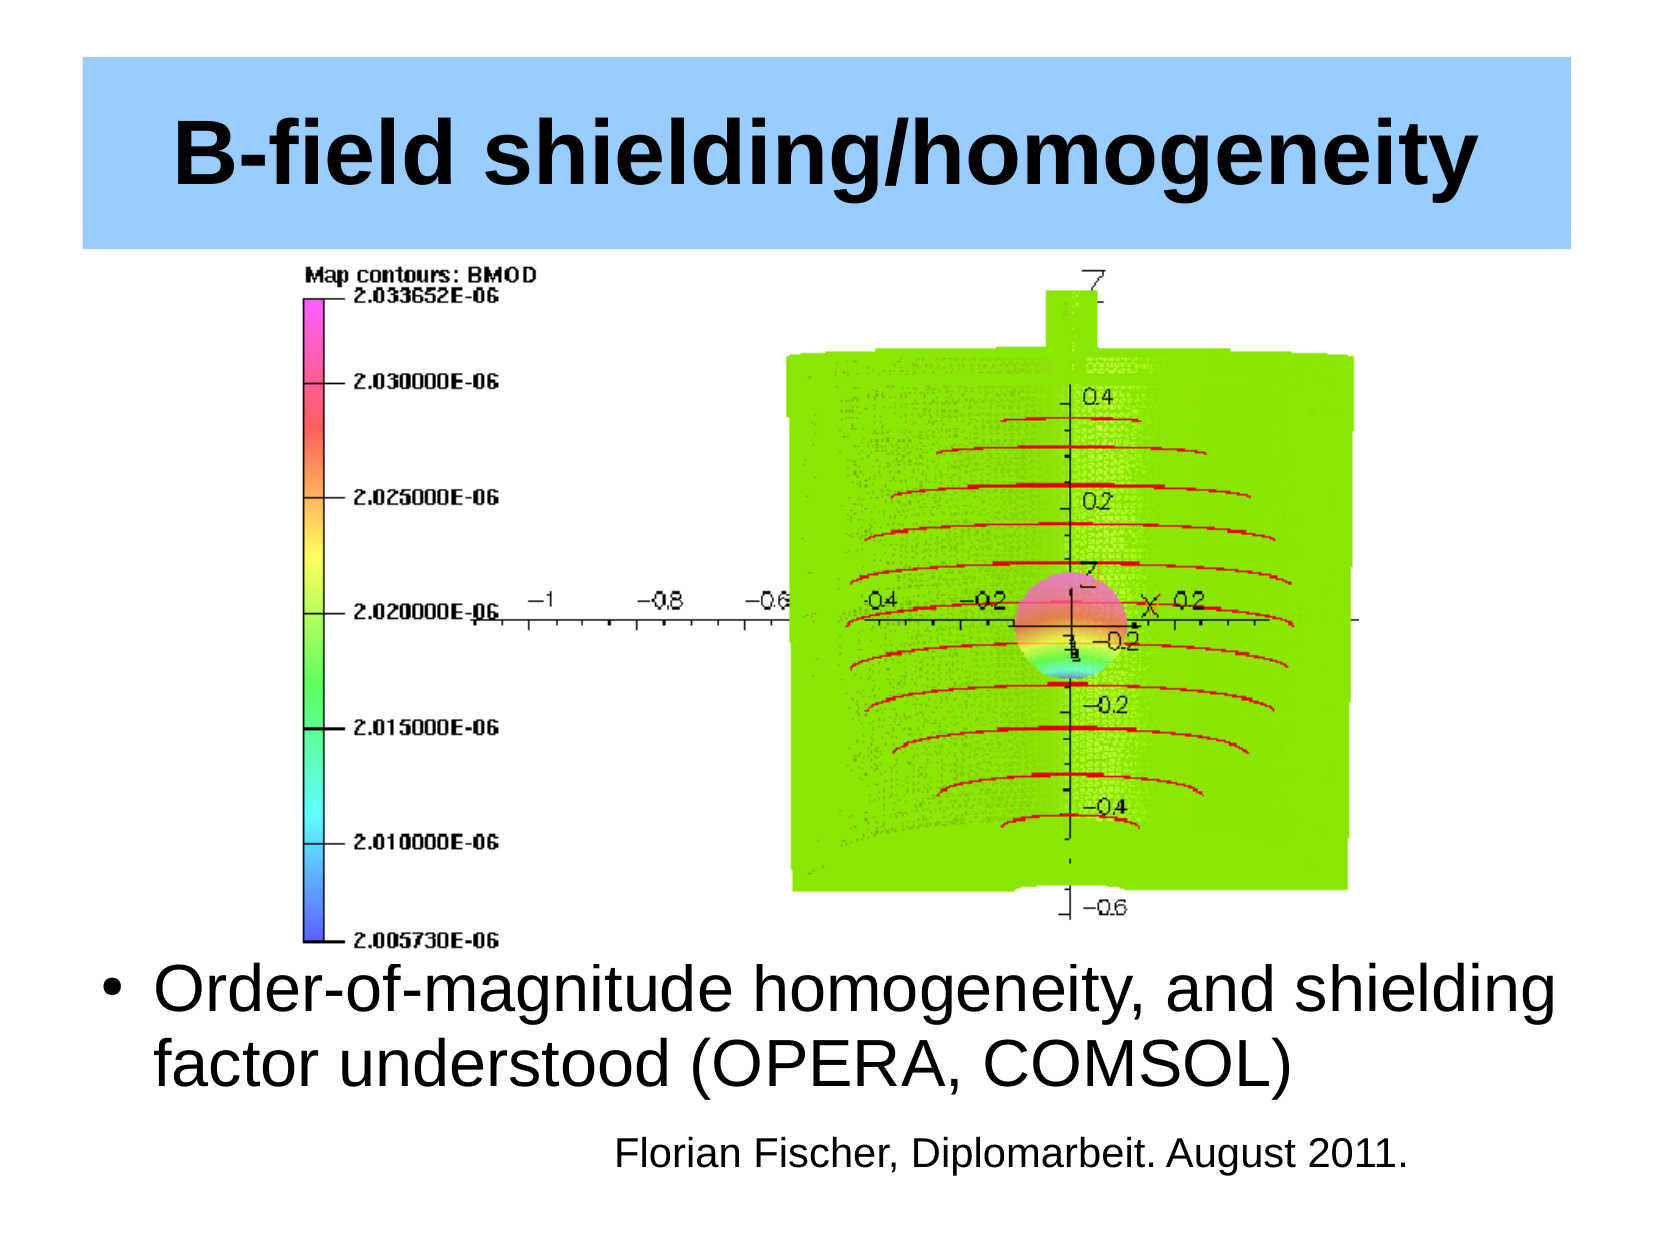

# B-field shielding/homogeneity
Order-of-magnitude homogeneity, and shielding factor understood (OPERA, COMSOL)
Florian Fischer, Diplomarbeit. August 2011.